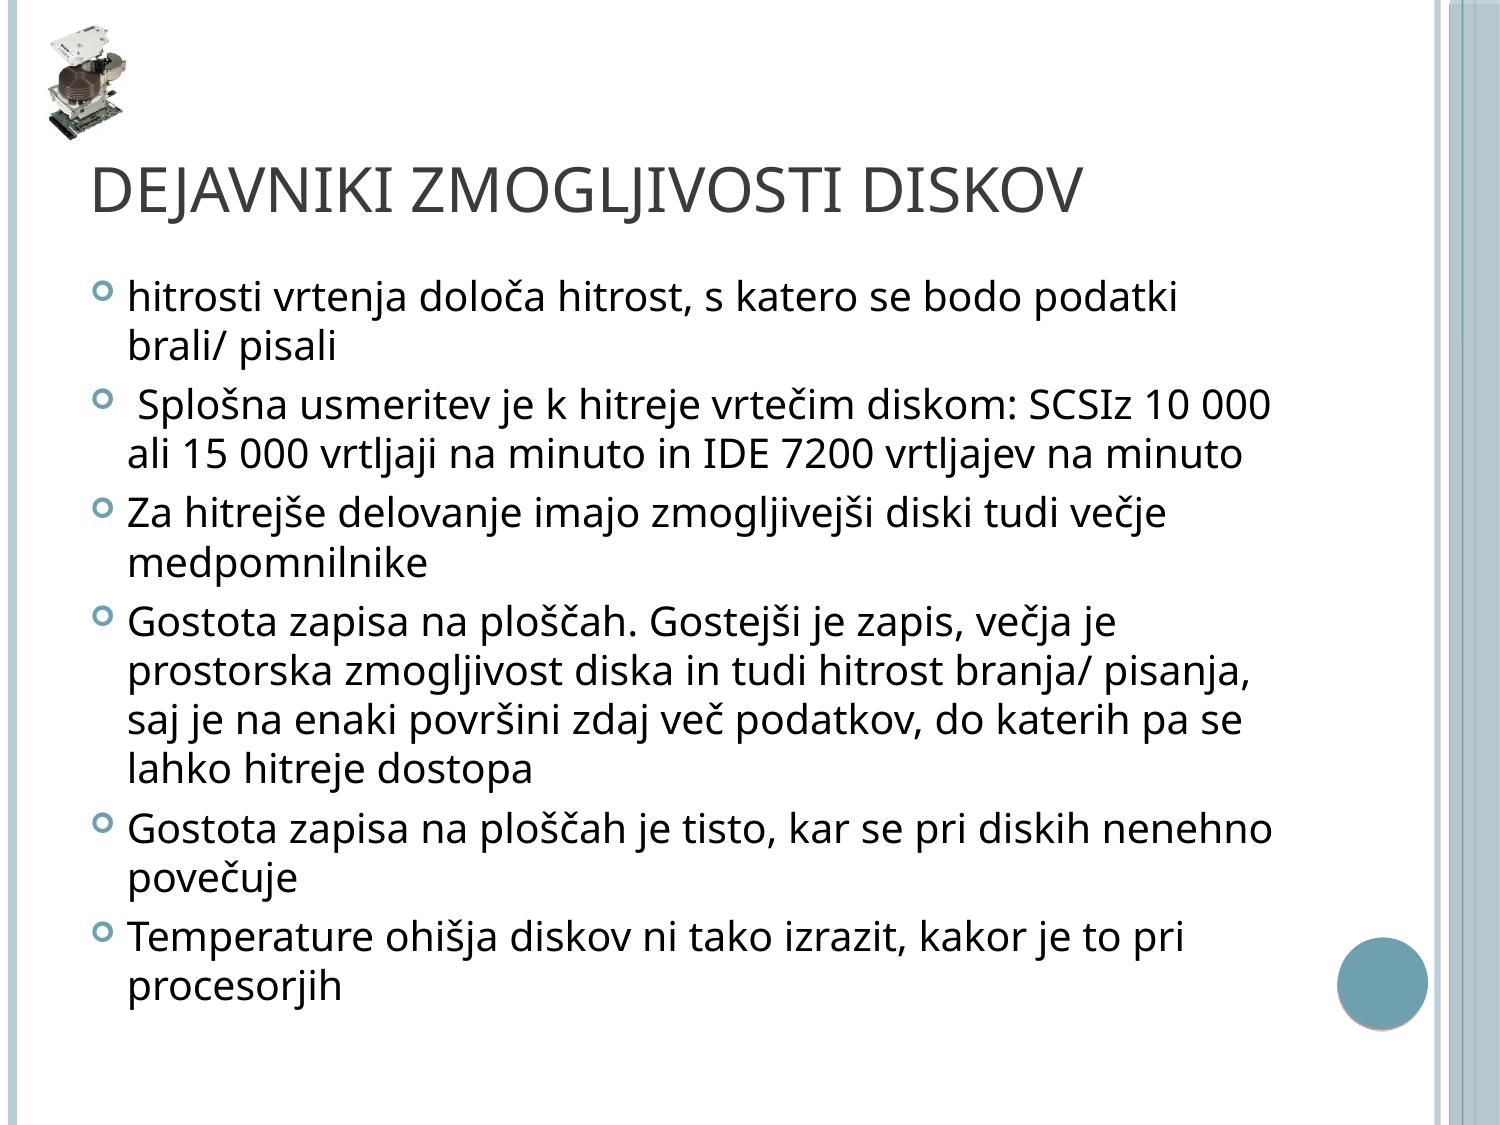

# DEJAVNIKI ZMOGLJIVOSTI DISKOV
hitrosti vrtenja določa hitrost, s katero se bodo podatki brali/ pisali
 Splošna usmeritev je k hitreje vrtečim diskom: SCSIz 10 000 ali 15 000 vrtljaji na minuto in IDE 7200 vrtljajev na minuto
Za hitrejše delovanje imajo zmogljivejši diski tudi večje medpomnilnike
Gostota zapisa na ploščah. Gostejši je zapis, večja je prostorska zmogljivost diska in tudi hitrost branja/ pisanja, saj je na enaki površini zdaj več podatkov, do katerih pa se lahko hitreje dostopa
Gostota zapisa na ploščah je tisto, kar se pri diskih nenehno povečuje
Temperature ohišja diskov ni tako izrazit, kakor je to pri procesorjih